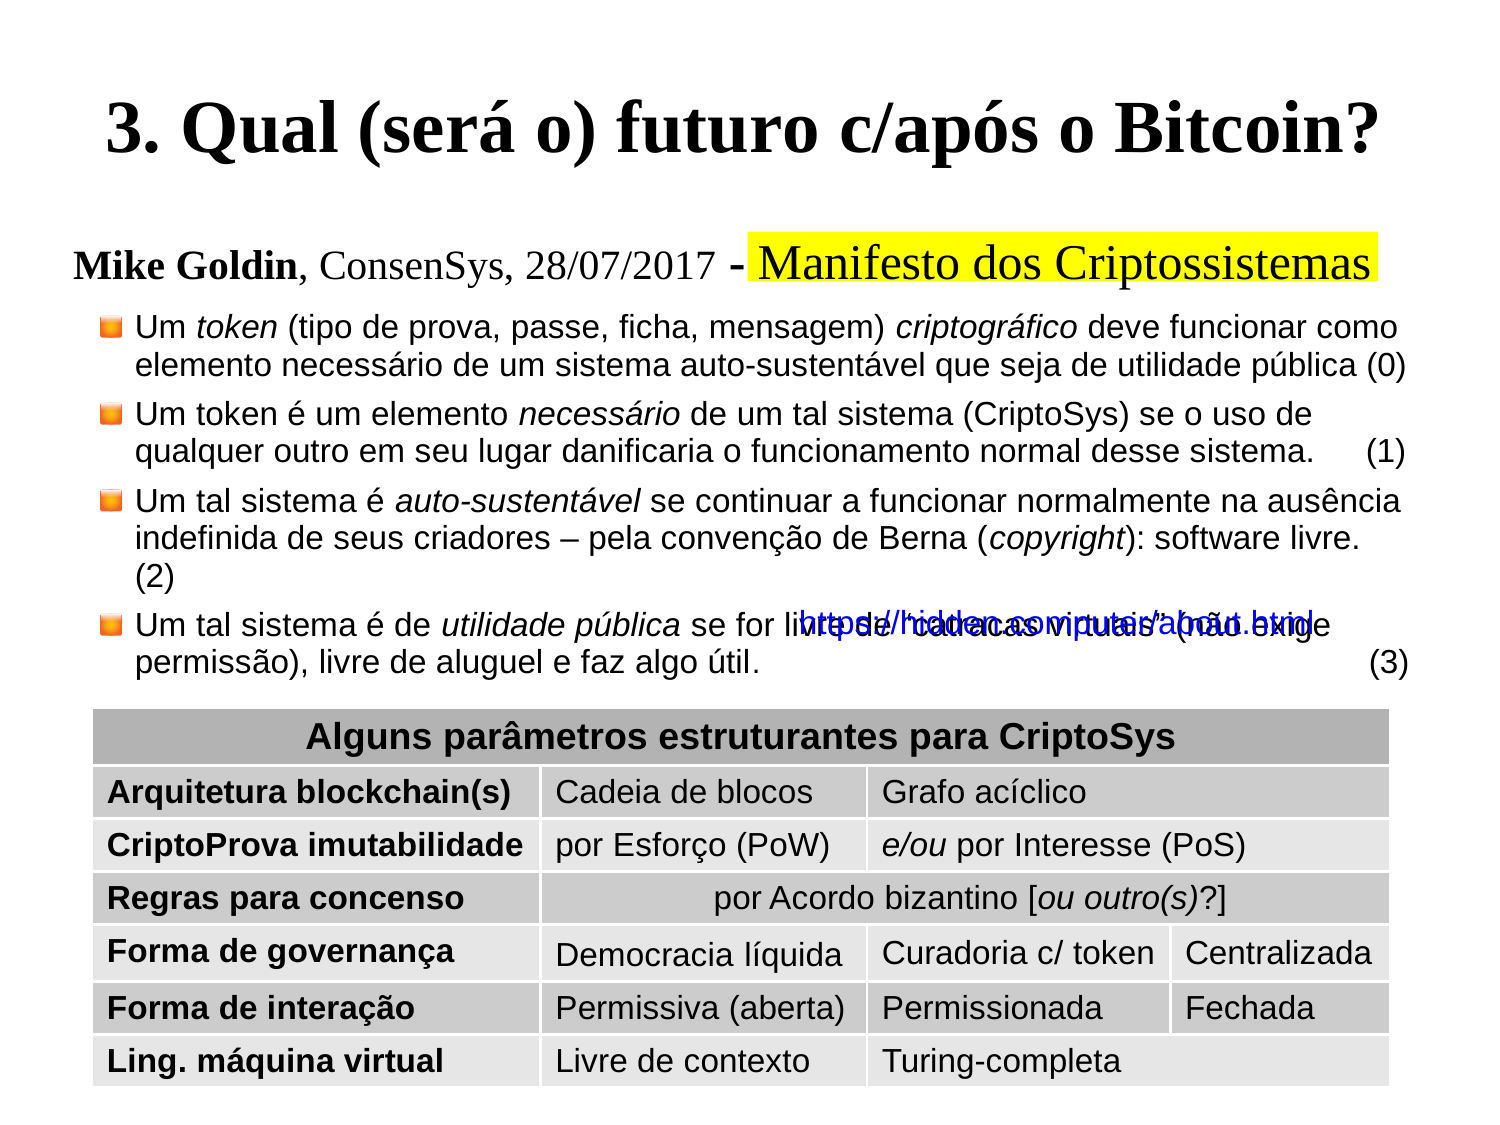

# 3. Qual (será o) futuro c/após o Bitcoin?
 Mike Goldin, ConsenSys, 28/07/2017 - Manifesto dos Criptossistemas
Um token (tipo de prova, passe, ficha, mensagem) criptográfico deve funcionar como elemento necessário de um sistema auto-sustentável que seja de utilidade pública (0)
Um token é um elemento necessário de um tal sistema (CriptoSys) se o uso de qualquer outro em seu lugar danificaria o funcionamento normal desse sistema. (1)
Um tal sistema é auto-sustentável se continuar a funcionar normalmente na ausência indefinida de seus criadores – pela convenção de Berna (copyright): software livre. (2)
Um tal sistema é de utilidade pública se for livre de “catracas virtuais” (não exige permissão), livre de aluguel e faz algo útil.				 (3)
https://hidden.computer/about.html
| Alguns parâmetros estruturantes para CriptoSys | | | |
| --- | --- | --- | --- |
| Arquitetura blockchain(s) | Cadeia de blocos | Grafo acíclico | |
| CriptoProva imutabilidade | por Esforço (PoW) | e/ou por Interesse (PoS) | |
| Regras para concenso | por Acordo bizantino [ou outro(s)?] | | |
| Forma de governança | Democracia líquida | Curadoria c/ token | Centralizada |
| Forma de interação | Permissiva (aberta) | Permissionada | Fechada |
| Ling. máquina virtual | Livre de contexto | Turing-completa | |